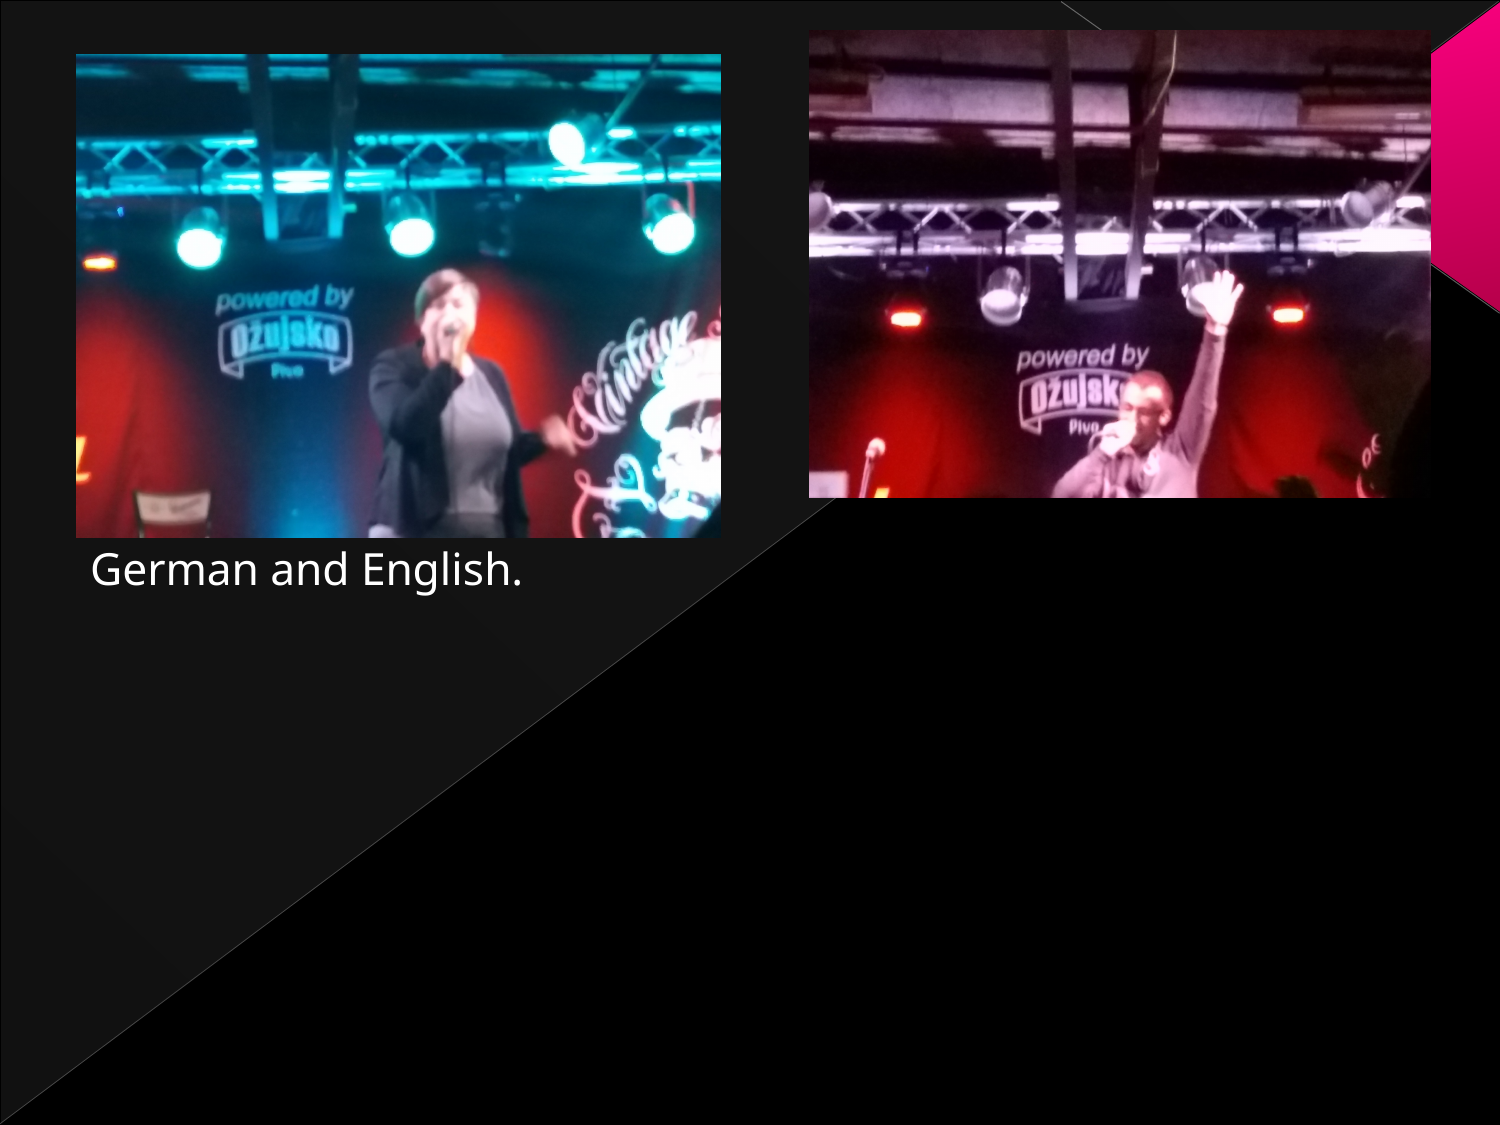

# Then some of the rap mentors performed. They were suposed to encourage the younger rap performers. The mentors were Italian, German and English.